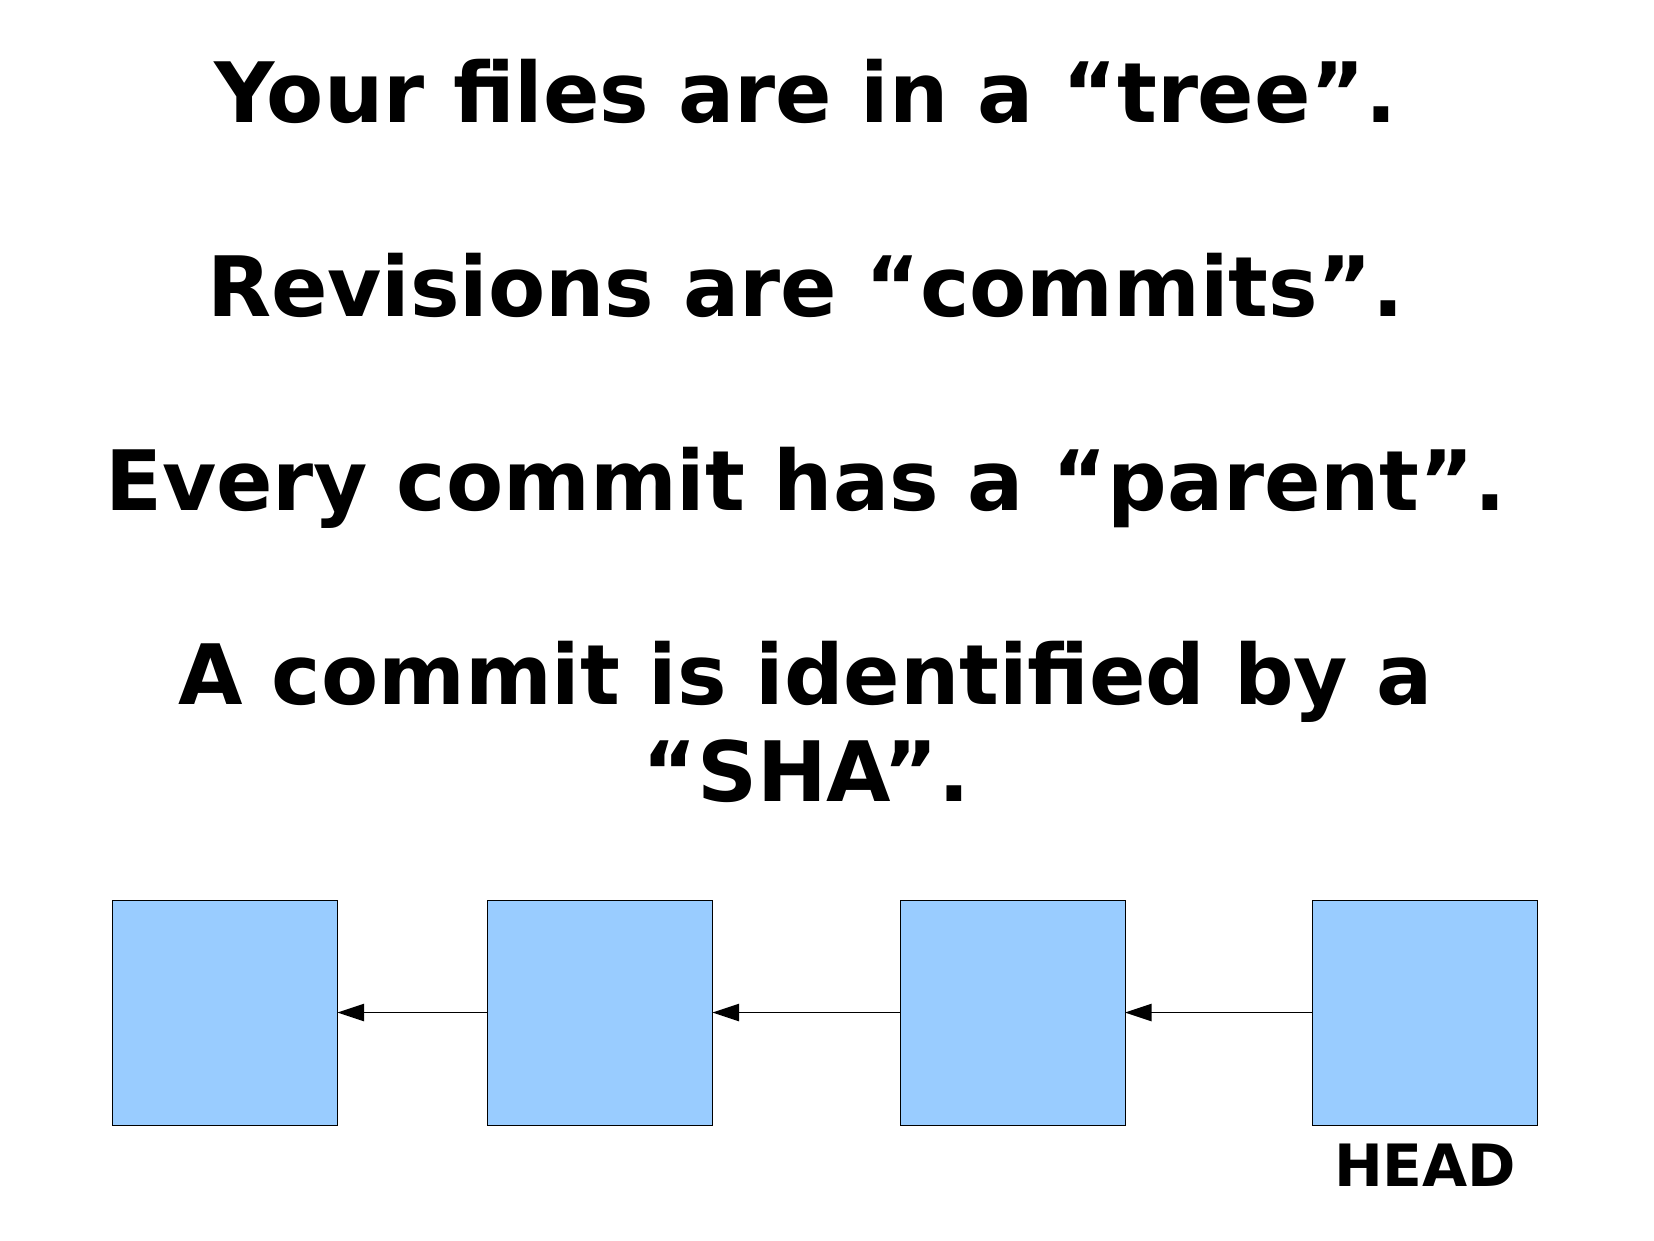

Your files are in a “tree”.
Revisions are “commits”.
Every commit has a “parent”.
A commit is identified by a “SHA”.
HEAD